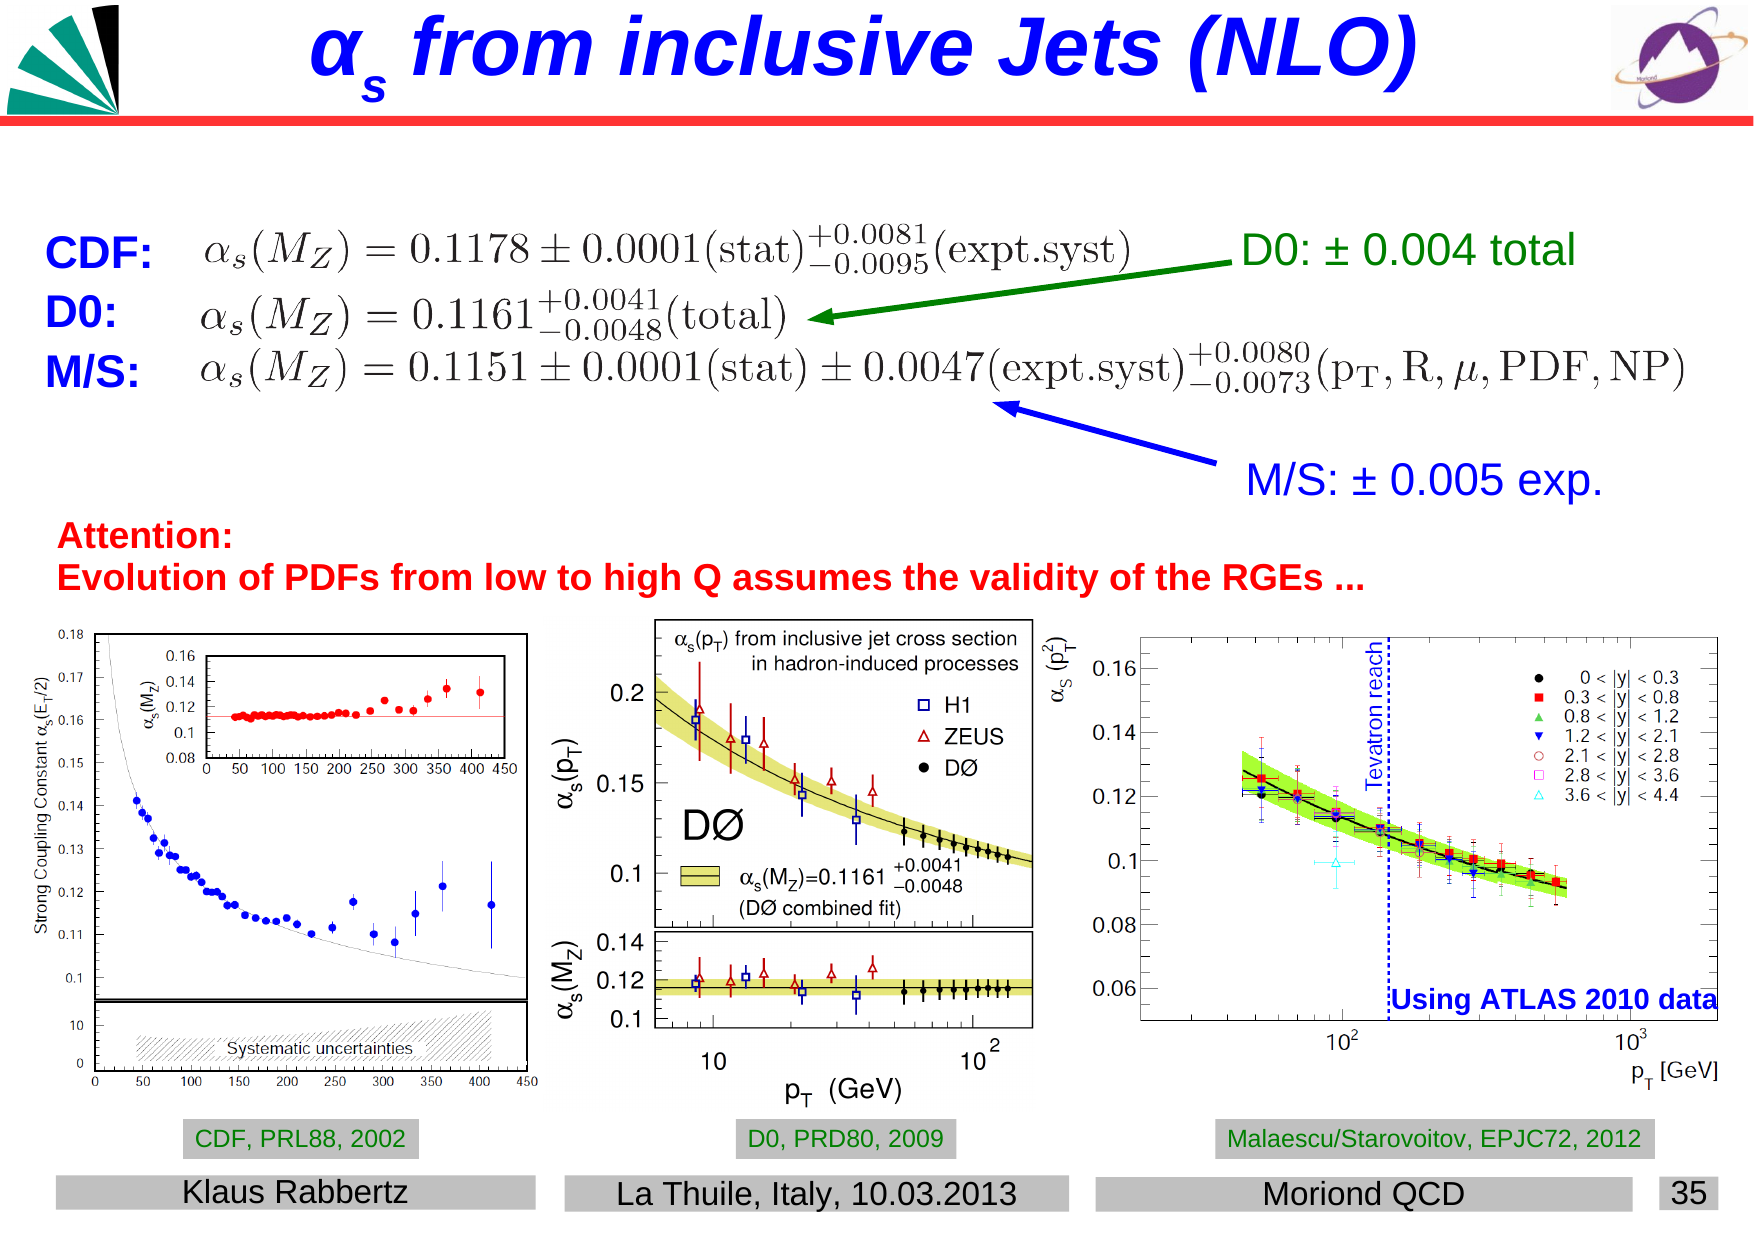

# αs from inclusive Jets (NLO)
D0: ± 0.004 total
CDF:
D0:
M/S:
M/S: ± 0.005 exp.
Attention:
Evolution of PDFs from low to high Q assumes the validity of the RGEs ...
Using ATLAS 2010 data
CDF, PRL88, 2002
D0, PRD80, 2009
Malaescu/Starovoitov, EPJC72, 2012